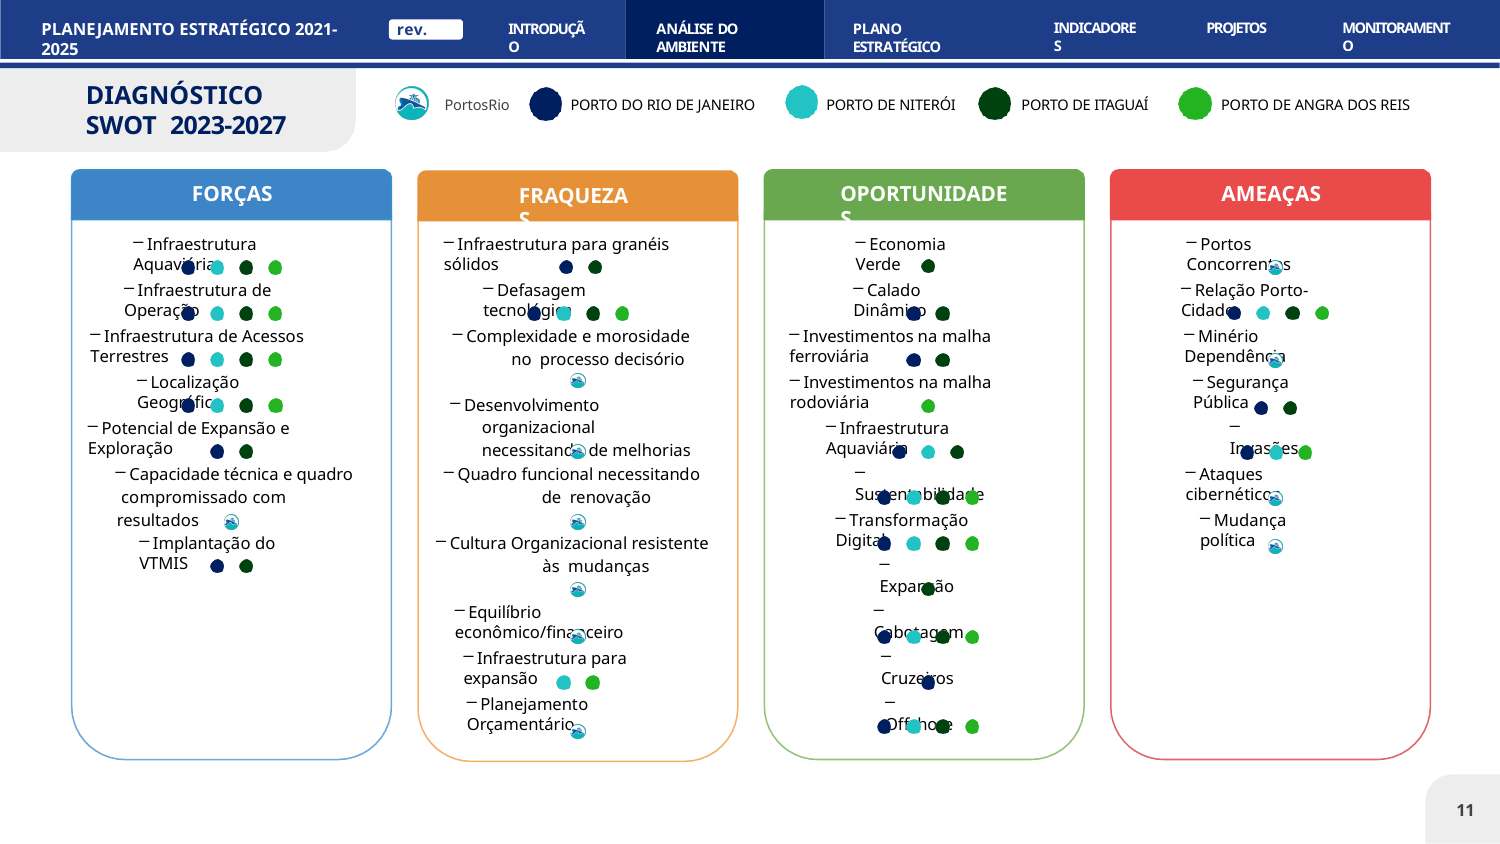

PLANEJAMENTO ESTRATÉGICO 2021-2025
INDICADORES
PROJETOS
MONITORAMENTO
rev. 2022
INTRODUÇÃO
ANÁLISE DO AMBIENTE
PLANO ESTRATÉGICO
DIAGNÓSTICO SWOT 2023-2027
PORTO DE NITERÓI
PORTO DE ITAGUAÍ
PORTO DE ANGRA DOS REIS
PortosRio
PORTO DO RIO DE JANEIRO
FORÇAS
OPORTUNIDADES
AMEAÇAS
FRAQUEZAS
⎻ Infraestrutura Aquaviária
⎻ Infraestrutura para granéis sólidos
⎻ Economia Verde
⎻ Portos Concorrentes
⎻ Infraestrutura de Operação
⎻ Defasagem tecnológica
⎻ Calado Dinâmico
⎻ Relação Porto-Cidade
⎻ Complexidade e morosidade no processo decisório
⎻ Infraestrutura de Acessos Terrestres
⎻ Investimentos na malha ferroviária
⎻ Minério Dependência
⎻ Localização Geográfica
⎻ Investimentos na malha rodoviária
⎻ Segurança Pública
⎻ Desenvolvimento organizacional necessitando de melhorias
⎻ Potencial de Expansão e Exploração
⎻ Infraestrutura Aquaviária
⎻ Invasões
⎻ Capacidade técnica e quadro compromissado com resultados
⎻ Quadro funcional necessitando de renovação
⎻ Sustentabilidade
⎻ Ataques cibernéticos
⎻ Transformação Digital
⎻ Mudança política
⎻ Cultura Organizacional resistente às mudanças
⎻ Implantação do VTMIS
⎻ Expansão
⎻ Equilíbrio econômico/financeiro
⎻ Cabotagem
⎻ Infraestrutura para expansão
⎻ Cruzeiros
⎻ Planejamento Orçamentário
⎻ Offshore